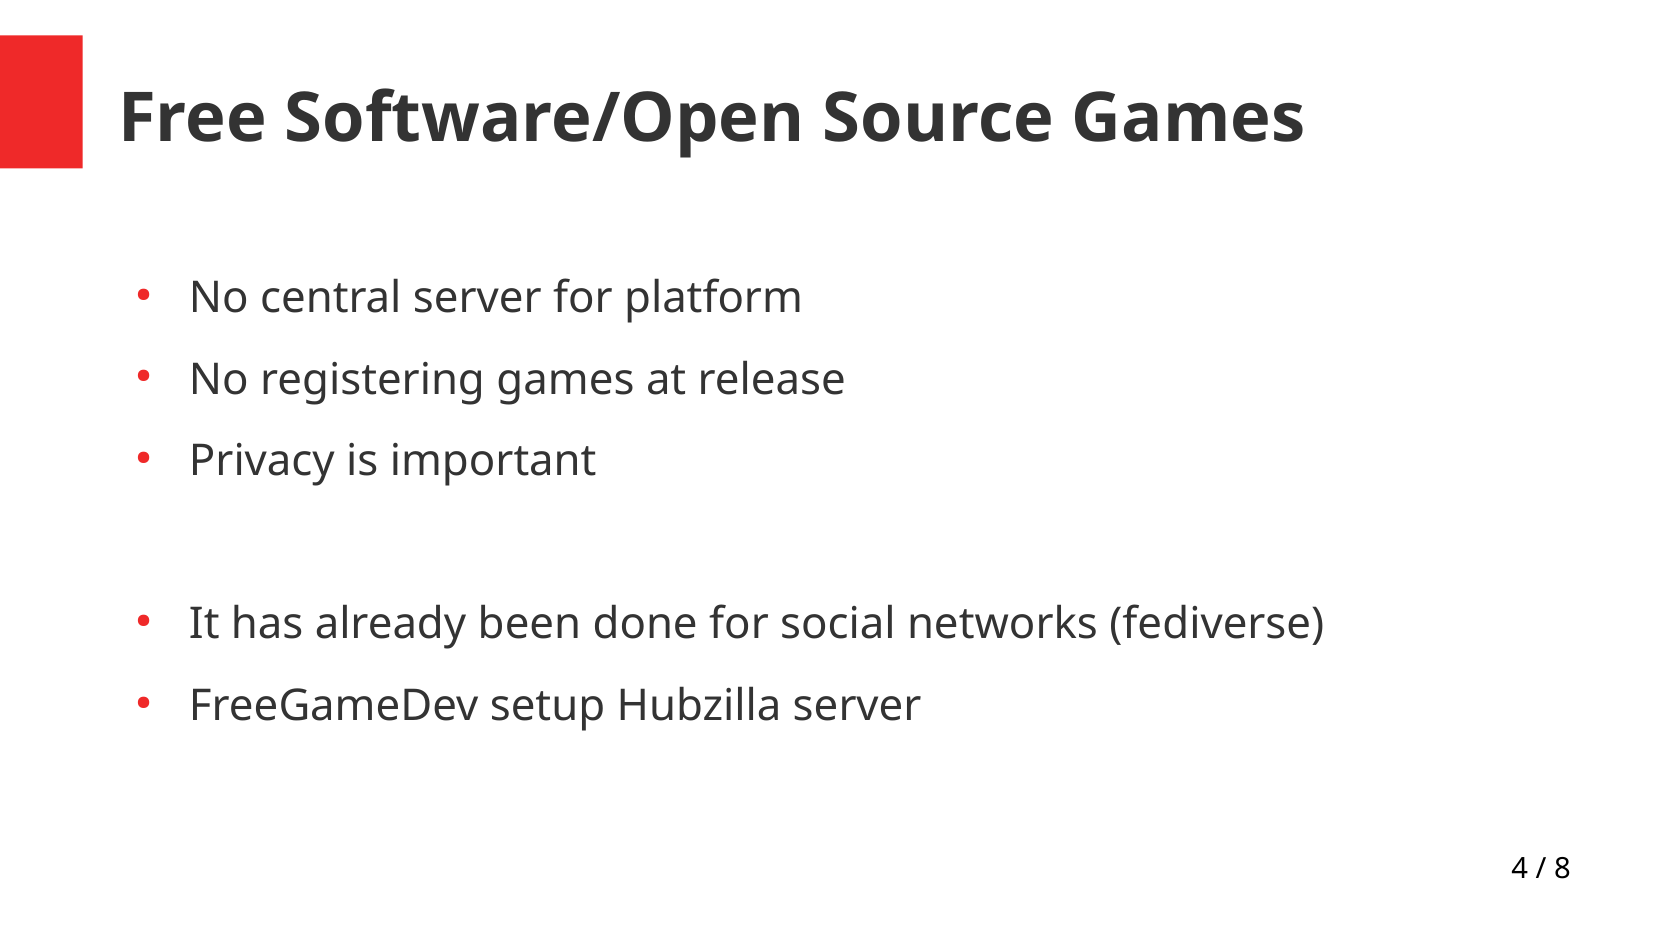

# Free Software/Open Source Games
No central server for platform
No registering games at release
Privacy is important
It has already been done for social networks (fediverse)
FreeGameDev setup Hubzilla server
4